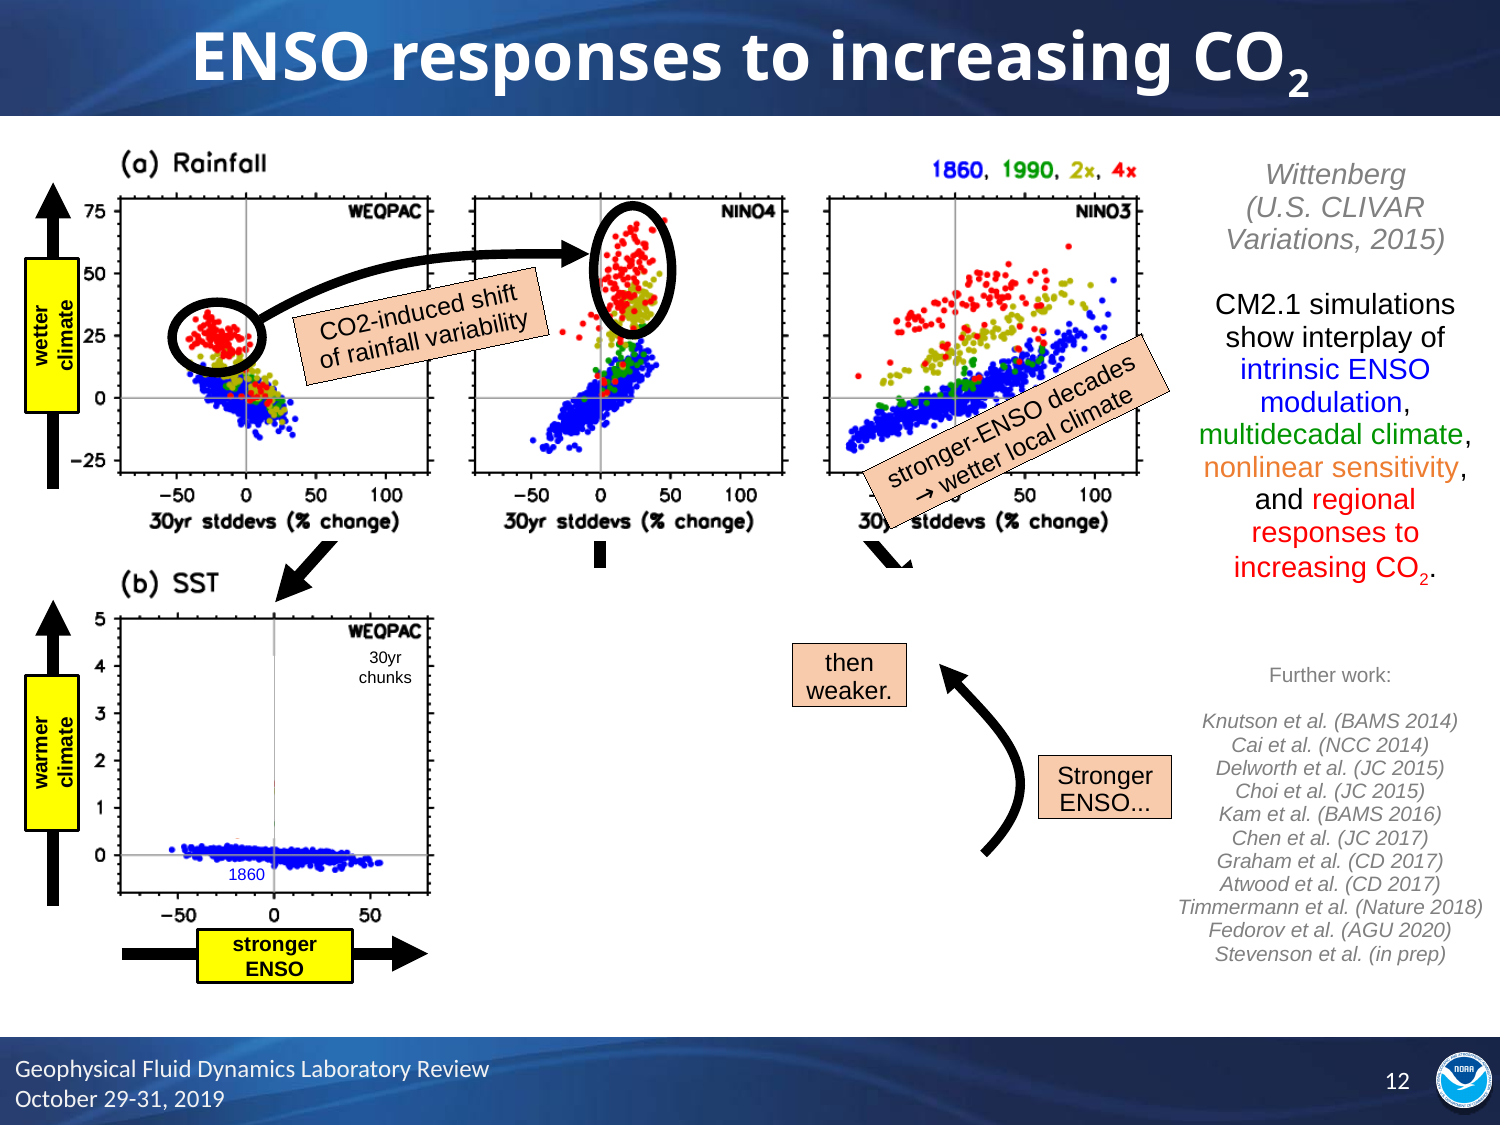

# ENSO responses to increasing CO2
Wittenberg
(U.S. CLIVAR Variations, 2015)
CM2.1 simulations show interplay of intrinsic ENSO modulation,
multidecadal climate, nonlinear sensitivity,
and regional responses to increasing CO2.
wetter
climate
CO2-induced shift of rainfall variability
stronger-ENSO decades
→ wetter local climate
warmer
climate
30yr
chunks
then
weaker.
Further work:
Knutson et al. (BAMS 2014)
Cai et al. (NCC 2014)
Delworth et al. (JC 2015)
Choi et al. (JC 2015)
Kam et al. (BAMS 2016)
Chen et al. (JC 2017)
Graham et al. (CD 2017)
Atwood et al. (CD 2017)
Timmermann et al. (Nature 2018)
Fedorov et al. (AGU 2020)
Stevenson et al. (in prep)
4x
2x
Stronger
ENSO...
1990
1860
stronger
ENSO